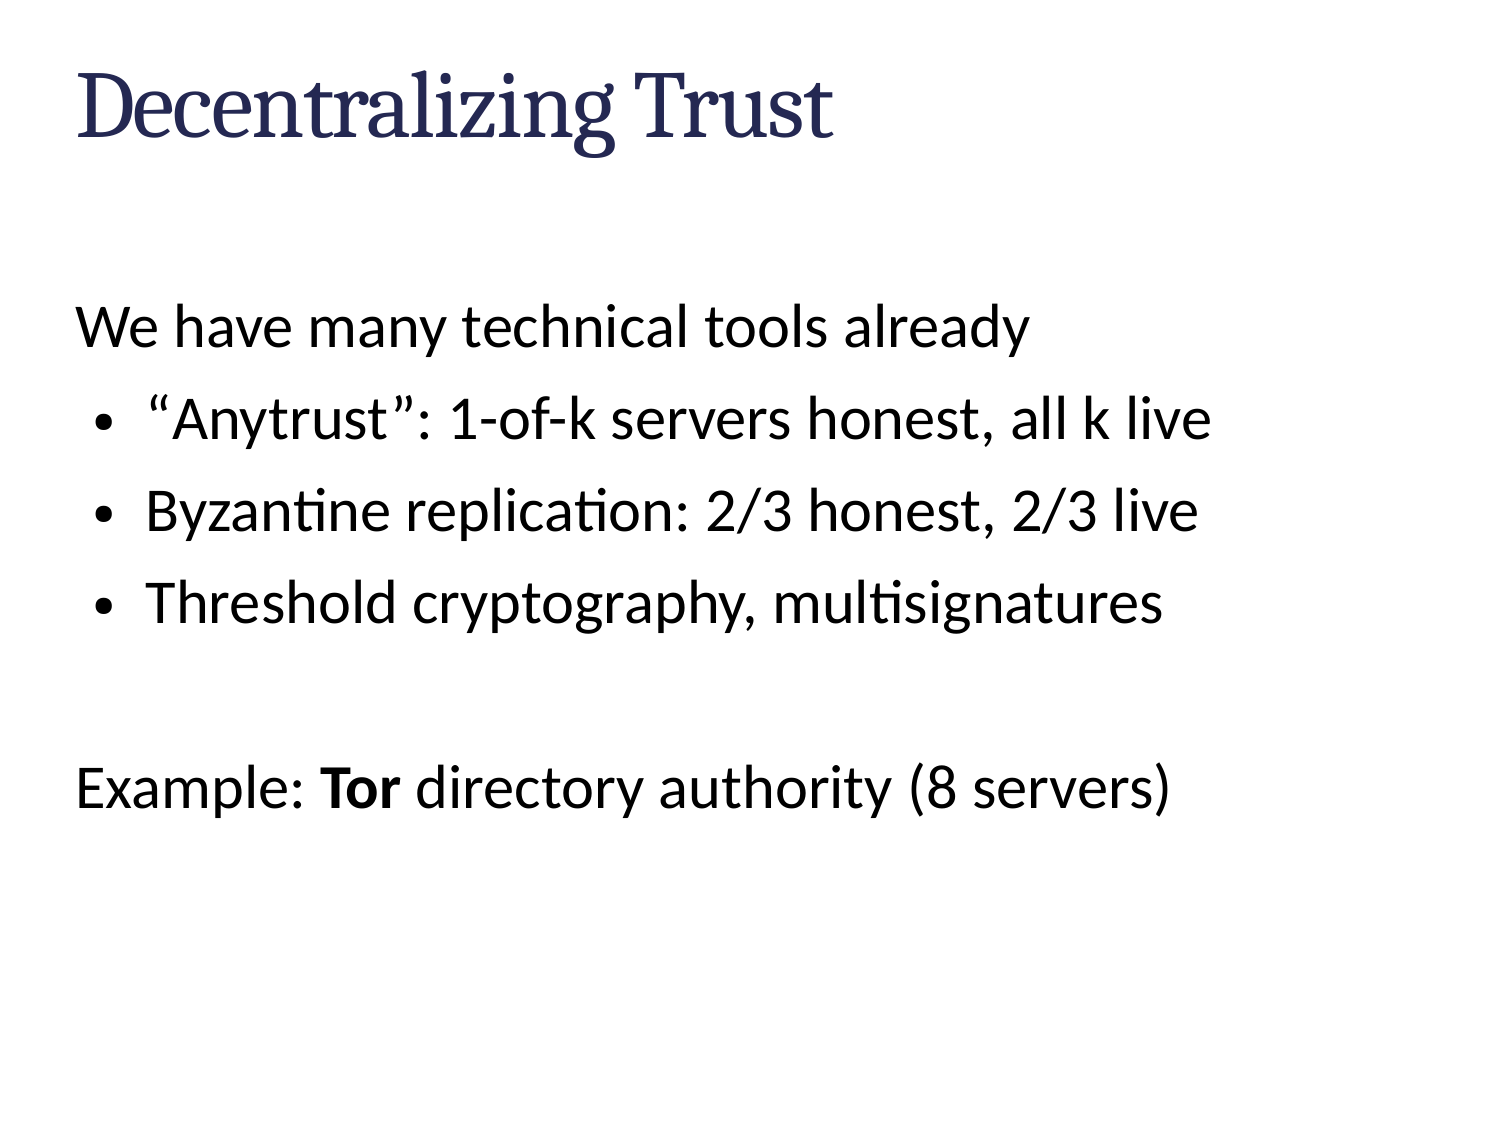

# Decentralizing Trust
We have many technical tools already
“Anytrust”: 1-of-k servers honest, all k live
Byzantine replication: 2/3 honest, 2/3 live
Threshold cryptography, multisignatures
Example: Tor directory authority (8 servers)